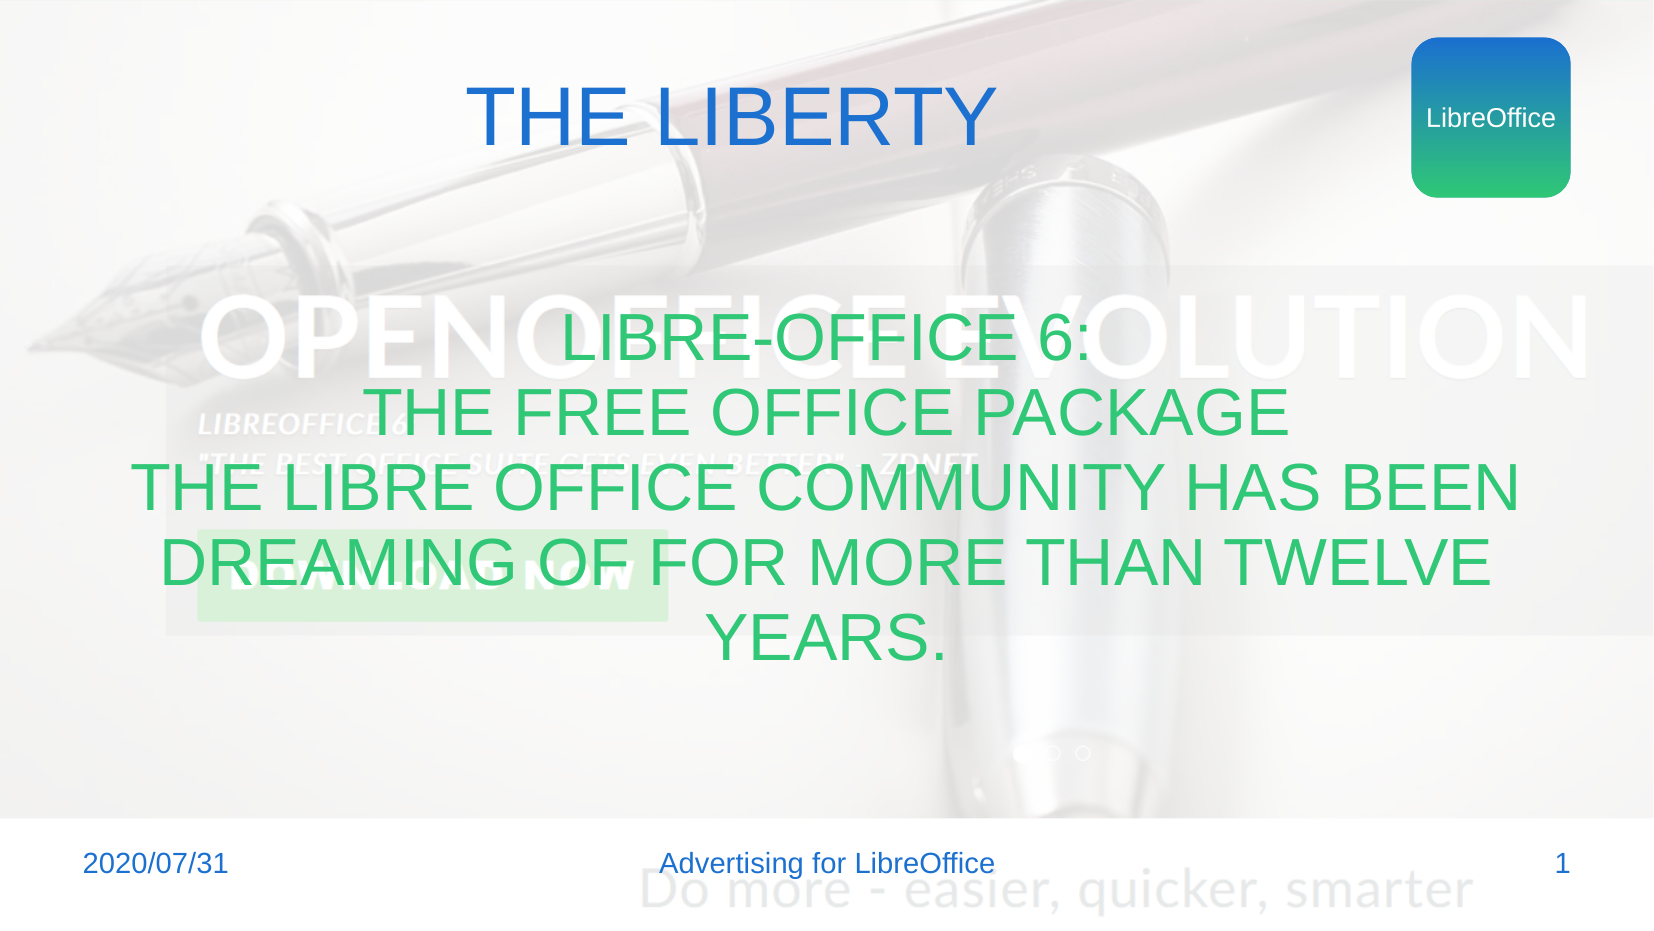

# THE LIBERTY
LIBRE-OFFICE 6:
THE FREE OFFICE PACKAGE
THE LIBRE OFFICE COMMUNITY HAS BEEN DREAMING OF FOR MORE THAN TWELVE YEARS.
2020/07/31
Advertising for LibreOffice
1